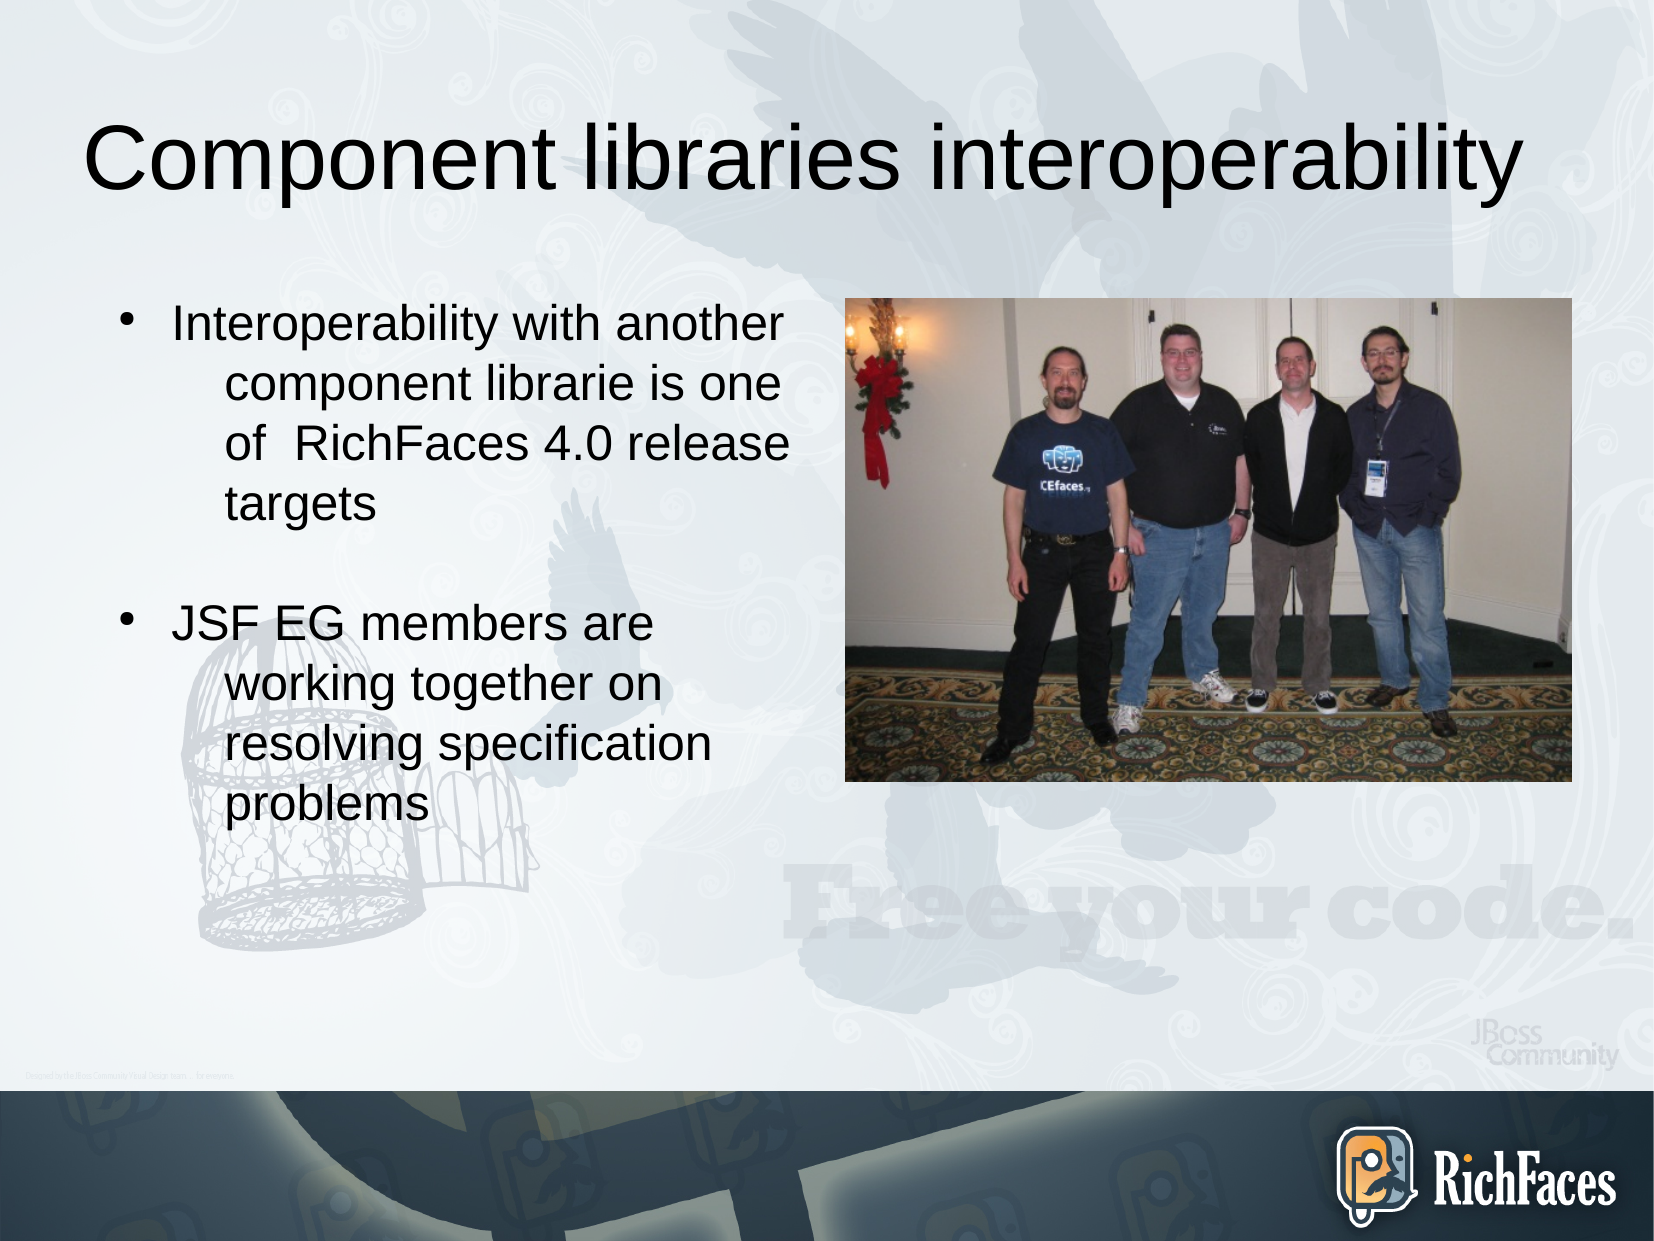

# Component libraries interoperability
Interoperability with another component librarie is one of RichFaces 4.0 release targets
JSF EG members are working together on resolving specification problems